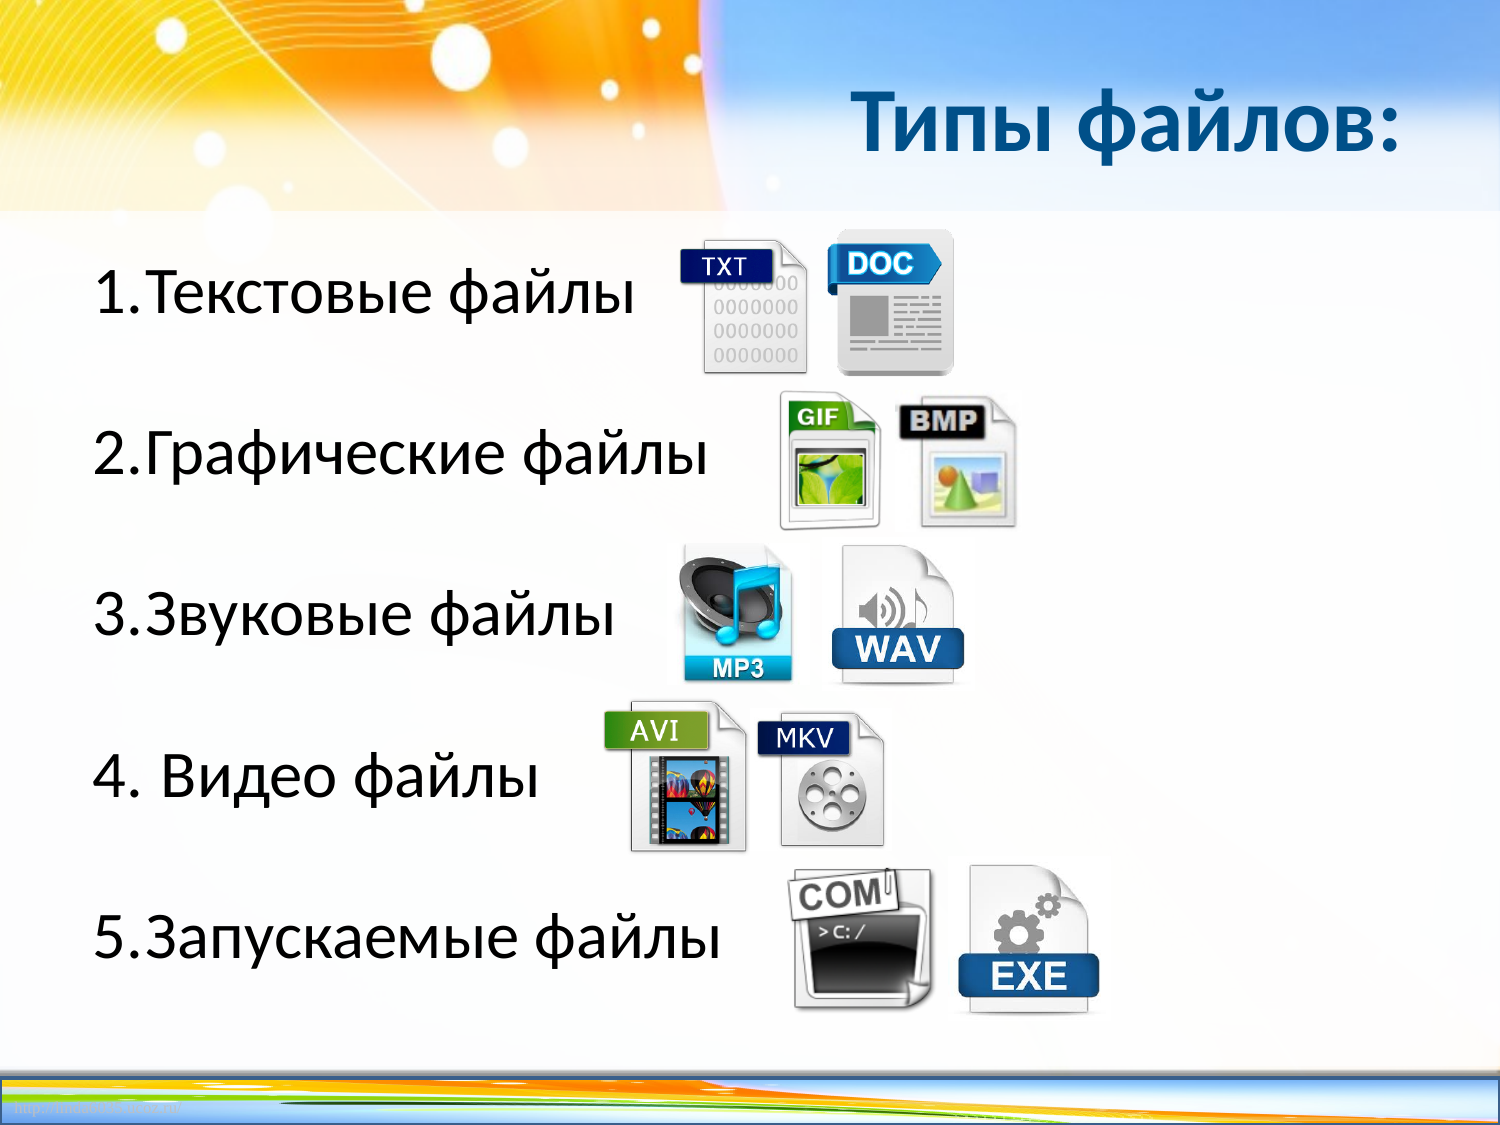

# Типы файлов:
Текстовые файлы
Графические файлы
Звуковые файлы
 Видео файлы
Запускаемые файлы